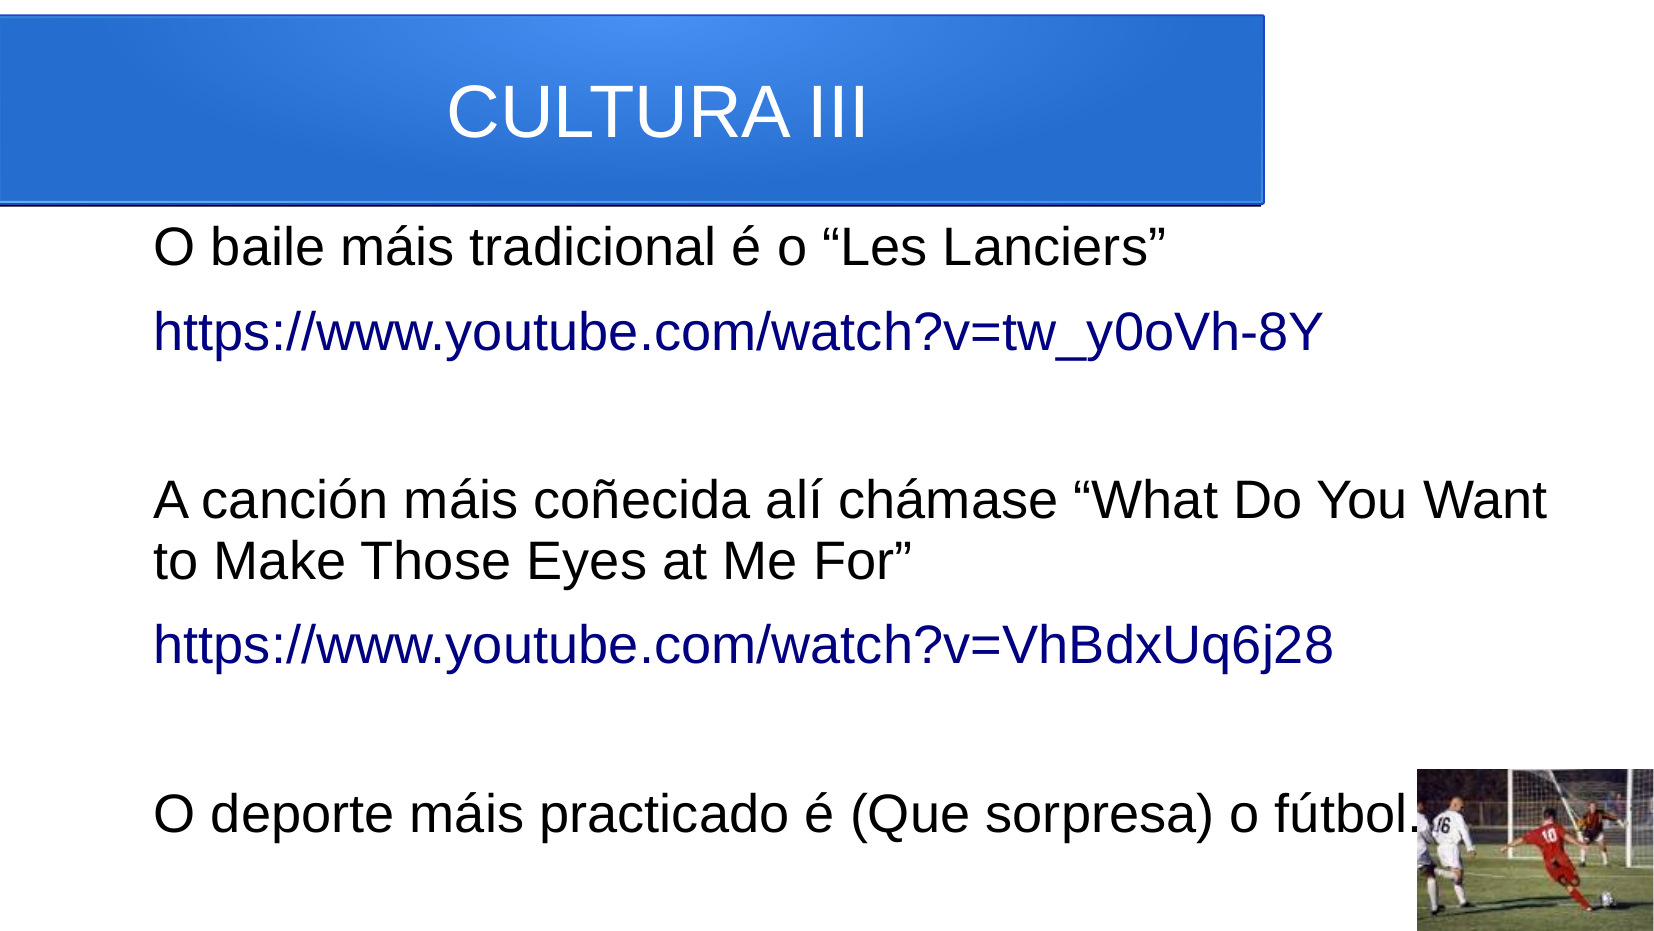

# CULTURA III
O baile máis tradicional é o “Les Lanciers”
https://www.youtube.com/watch?v=tw_y0oVh-8Y
A canción máis coñecida alí chámase “What Do You Want to Make Those Eyes at Me For”
https://www.youtube.com/watch?v=VhBdxUq6j28
O deporte máis practicado é (Que sorpresa) o fútbol.